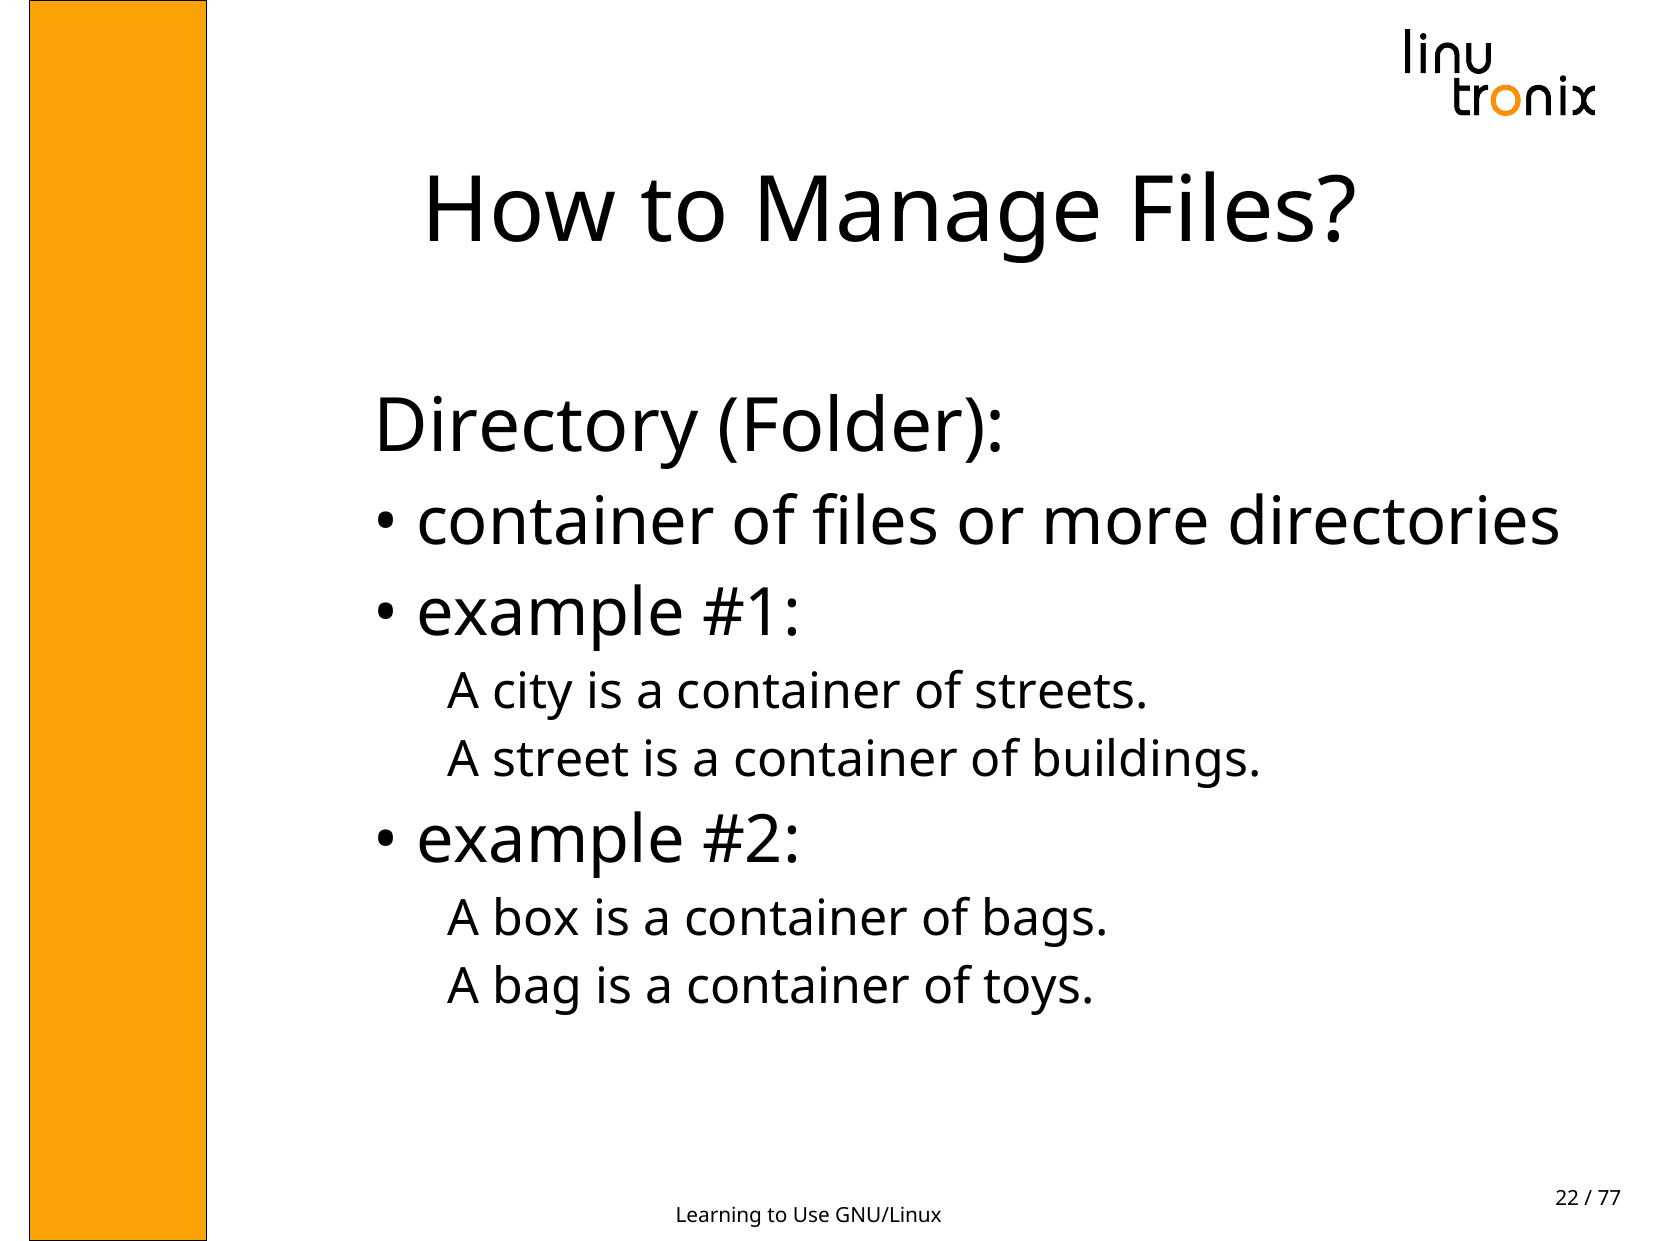

How to Manage Files?
	Directory (Folder):
	• container of files or more directories
	• example #1:
		A city is a container of streets.
		A street is a container of buildings.
	• example #2:
		A box is a container of bags.
		A bag is a container of toys.
22
Firmenvorstellung Linutronix V3.3